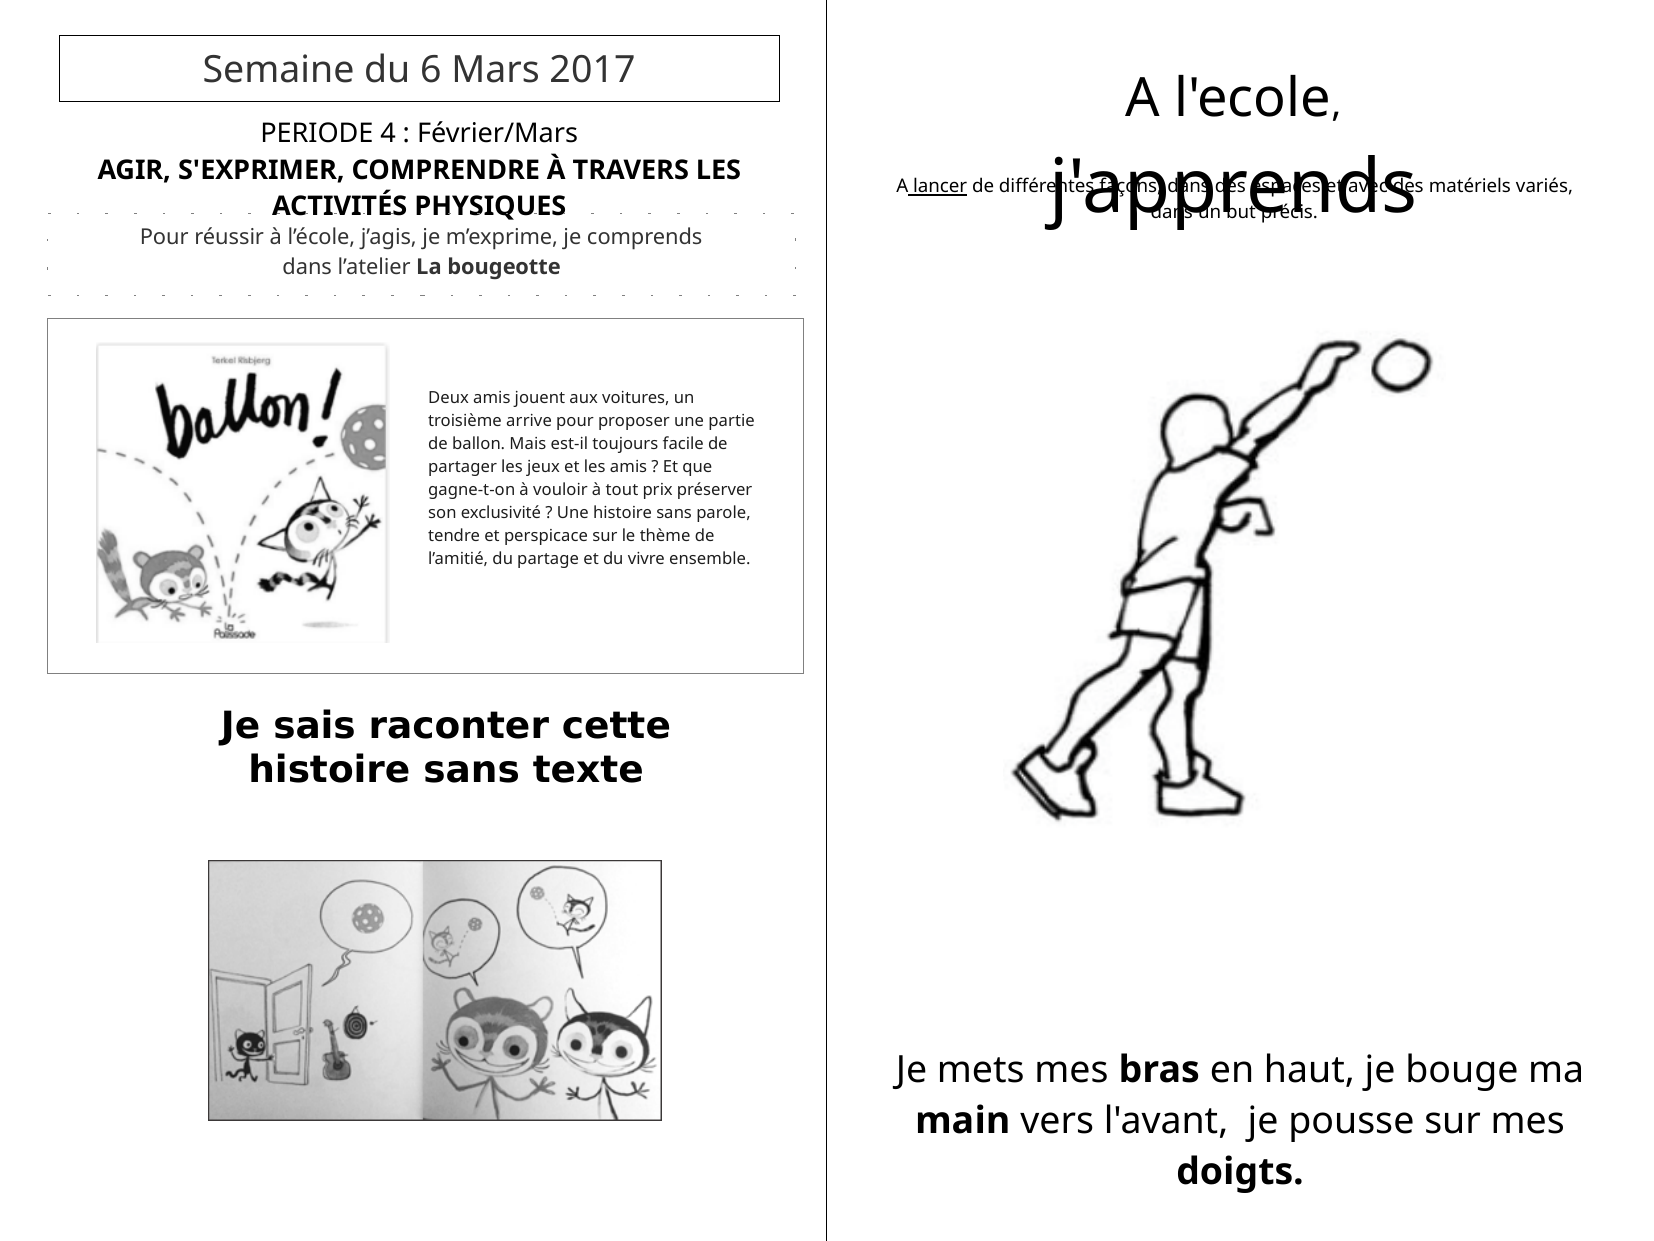

Semaine du 6 Mars 2017
A l'ecole, j'apprends
PERIODE 4 : Février/Mars
AGIR, S'EXPRIMER, COMPRENDRE À TRAVERS LES ACTIVITÉS PHYSIQUES
A lancer de différentes façons, dans des espaces et avec des matériels variés, dans un but précis.
Pour réussir à l’école, j’agis, je m’exprime, je comprends
dans l’atelier La bougeotte
Deux amis jouent aux voitures, un troisième arrive pour proposer une partie de ballon. Mais est-il toujours facile de partager les jeux et les amis ? Et que gagne-t-on à vouloir à tout prix préserver son exclusivité ? Une histoire sans parole, tendre et perspicace sur le thème de l’amitié, du partage et du vivre ensemble.
Je sais raconter cette histoire sans texte
Je mets mes bras en haut, je bouge ma main vers l'avant, je pousse sur mes doigts.